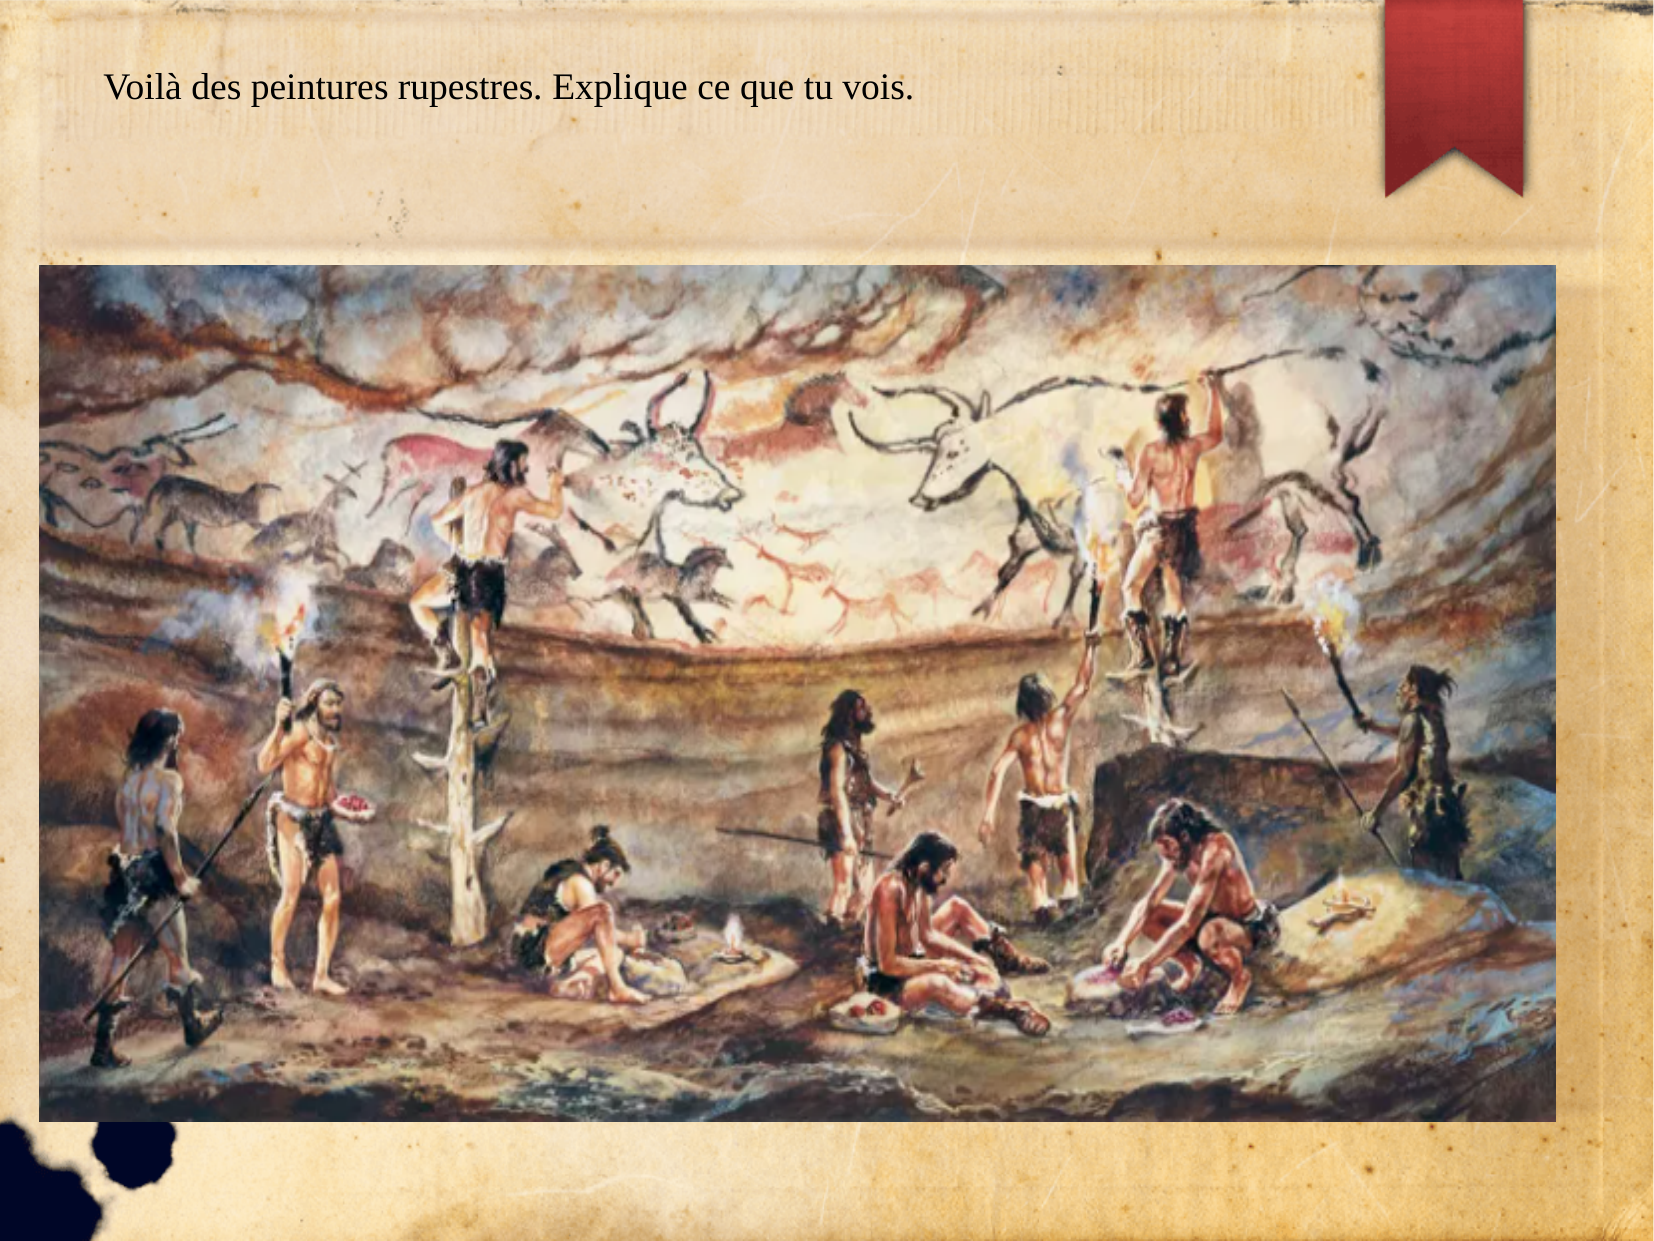

Voilà des peintures rupestres. Explique ce que tu vois.